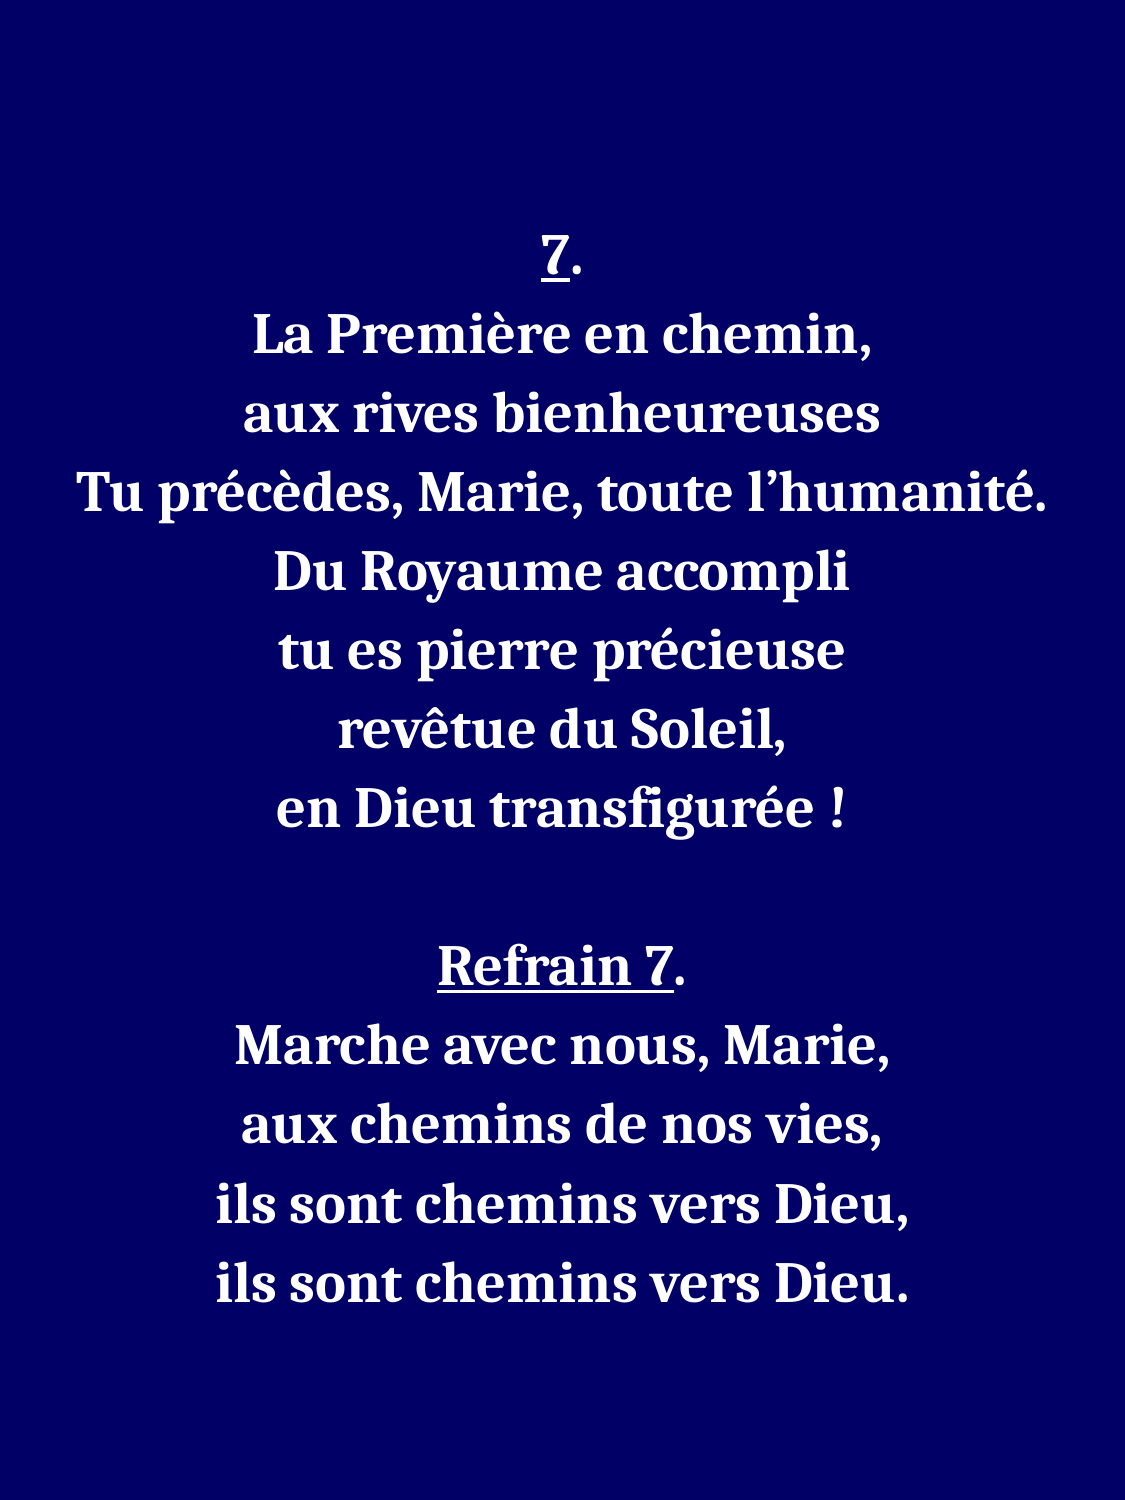

7.
La Première en chemin,
aux rives bienheureuses
Tu précèdes, Marie, toute l’humanité.
Du Royaume accompli
tu es pierre précieuse
revêtue du Soleil,
en Dieu transfigurée !
Refrain 7.
Marche avec nous, Marie,
aux chemins de nos vies,
ils sont chemins vers Dieu,
ils sont chemins vers Dieu.